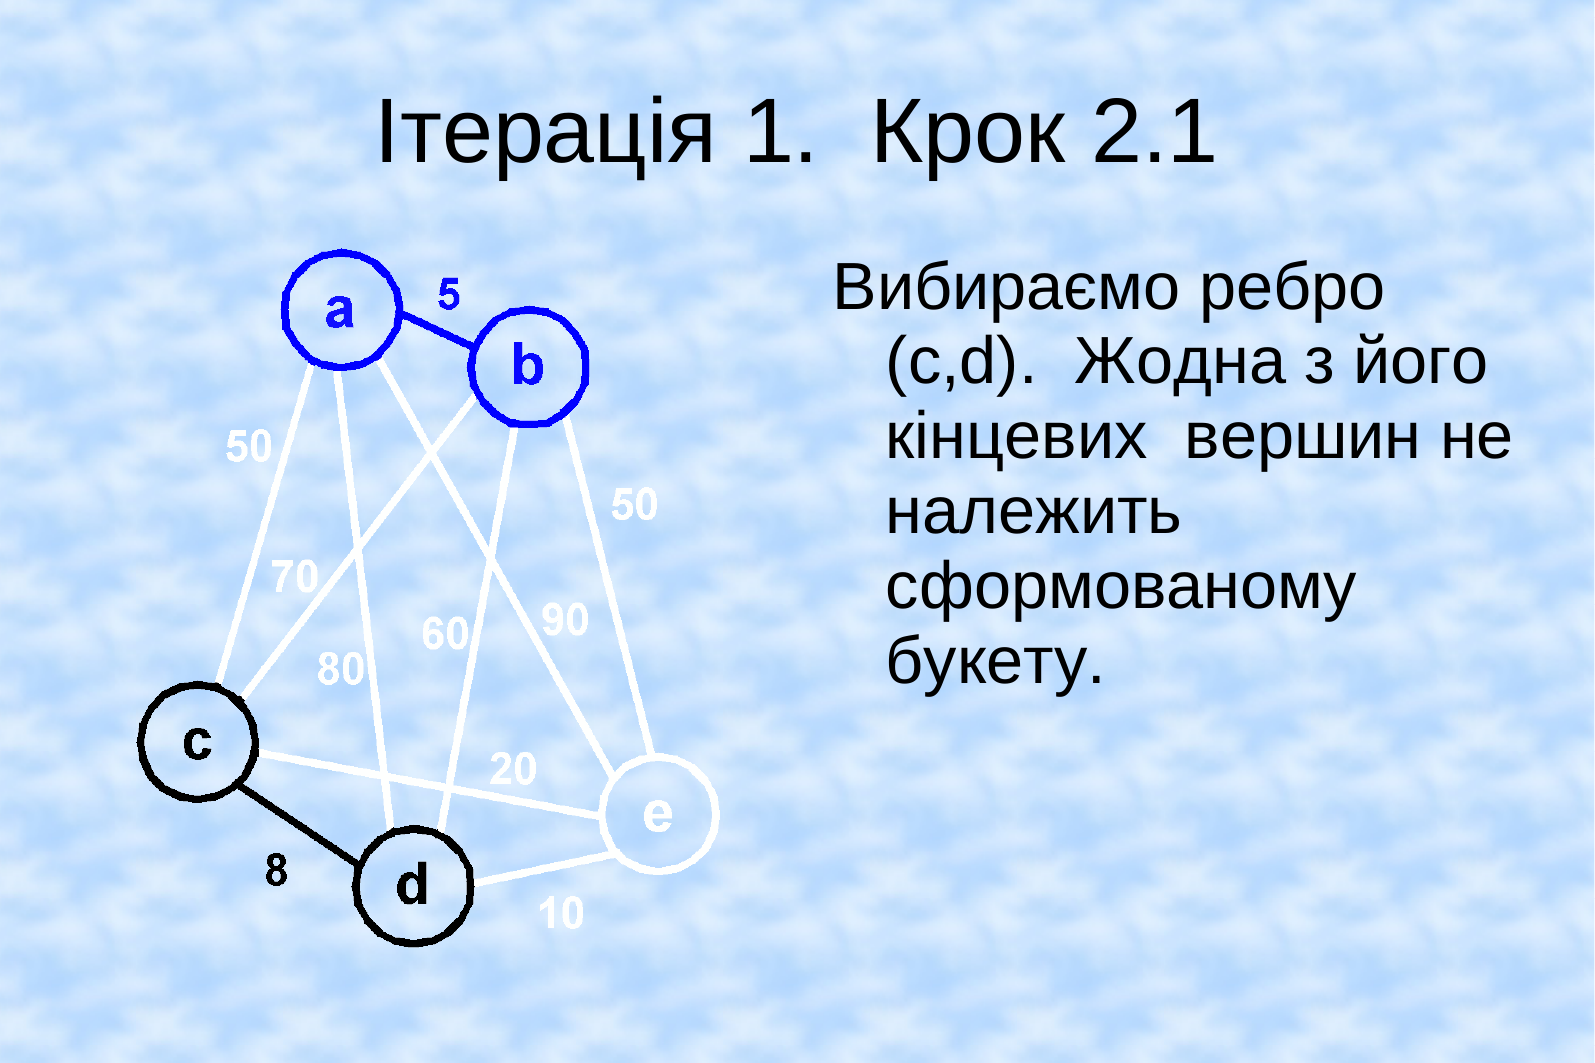

# Ітерація 1. Крок 2.1
Вибираємо ребро (c,d). Жодна з його кінцевих вершин не належить сформованому букету.